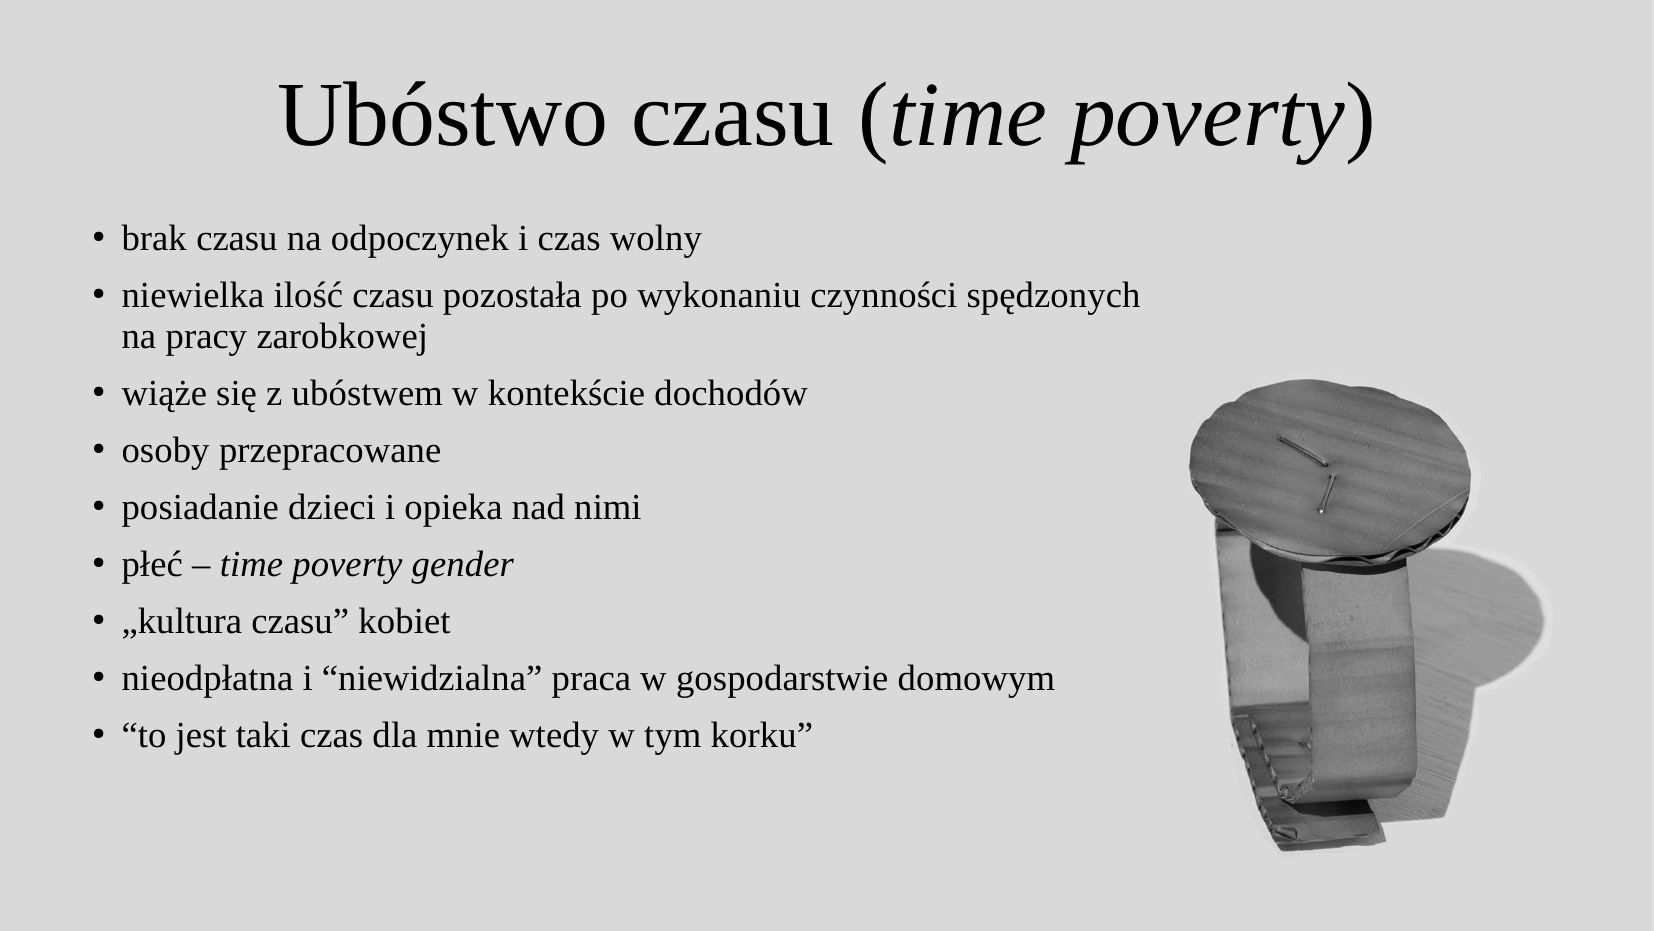

# Ubóstwo czasu (time poverty)
brak czasu na odpoczynek i czas wolny
niewielka ilość czasu pozostała po wykonaniu czynności spędzonych na pracy zarobkowej
wiąże się z ubóstwem w kontekście dochodów
osoby przepracowane
posiadanie dzieci i opieka nad nimi
płeć – time poverty gender
„kultura czasu” kobiet
nieodpłatna i “niewidzialna” praca w gospodarstwie domowym
“to jest taki czas dla mnie wtedy w tym korku”